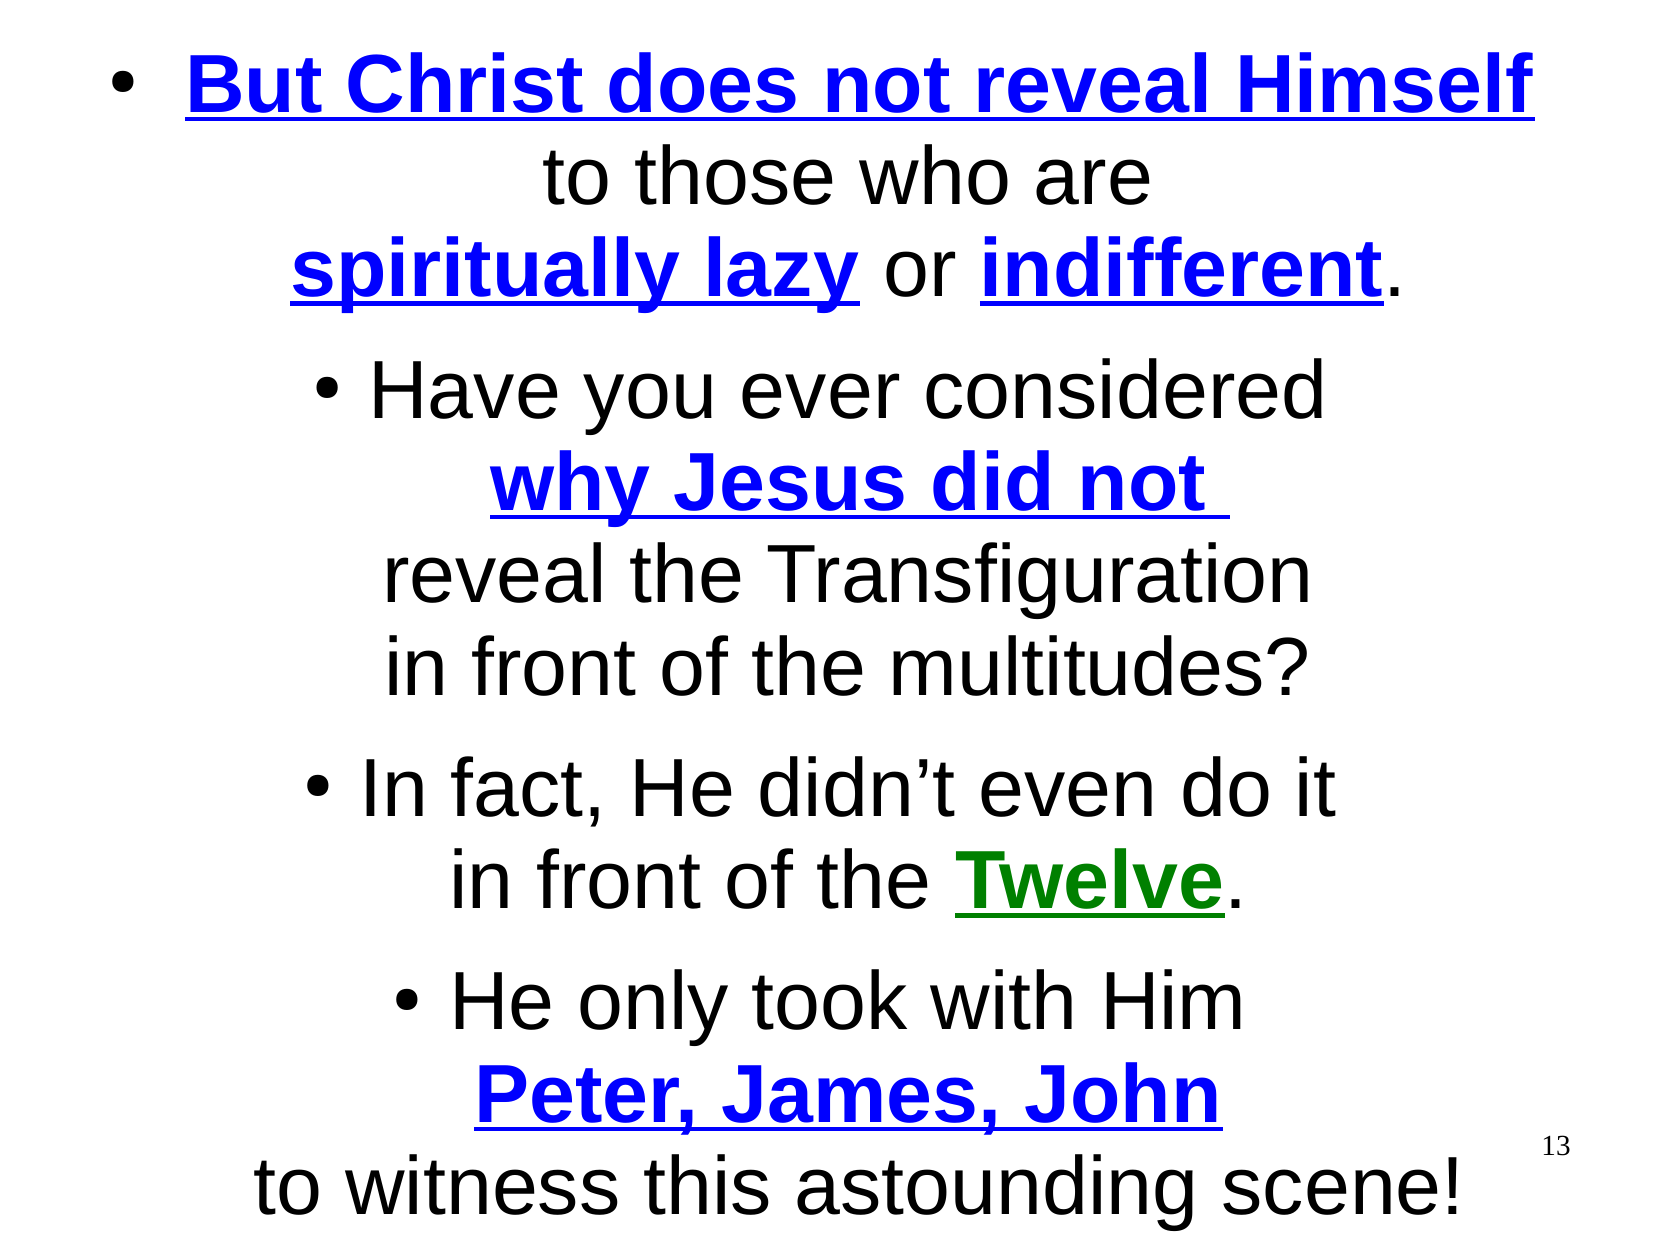

# But Christ does not reveal Himself to those who are spiritually lazy or indifferent.
Have you ever considered
why Jesus did not
reveal the Transfiguration
in front of the multitudes?
In fact, He didn’t even do it
in front of the Twelve.
He only took with Him
Peter, James, John
to witness this astounding scene!
13